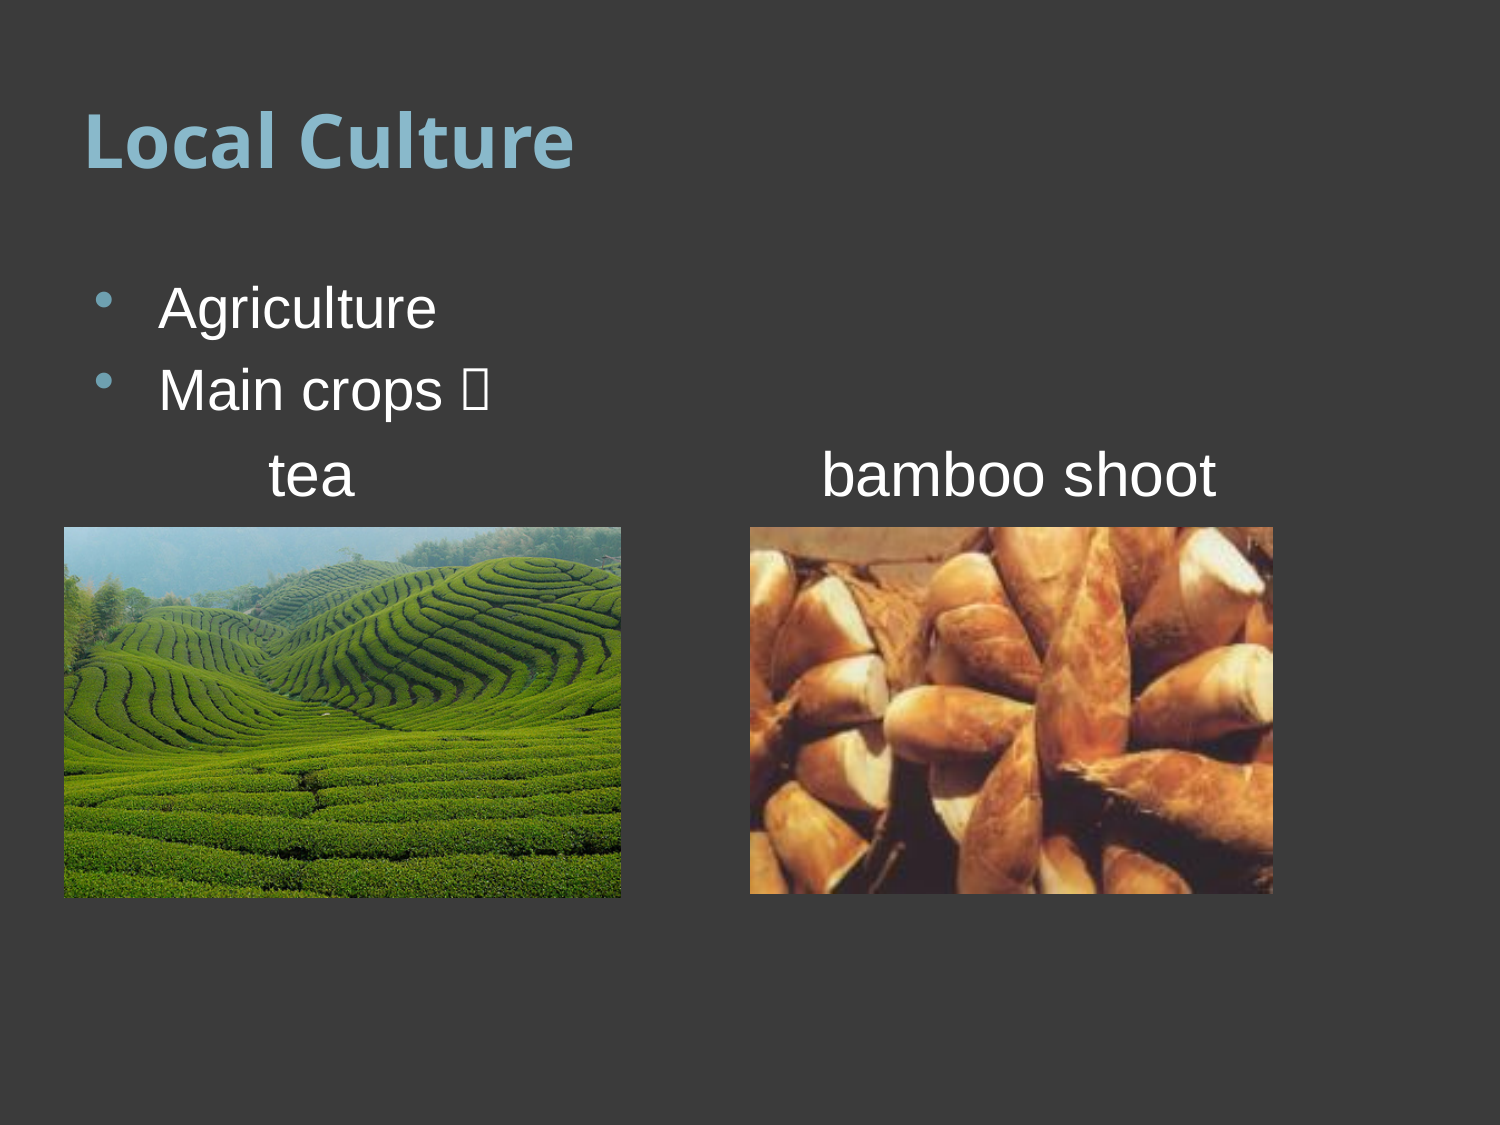

# Local Culture
Agriculture
Main crops：
 tea bamboo shoot